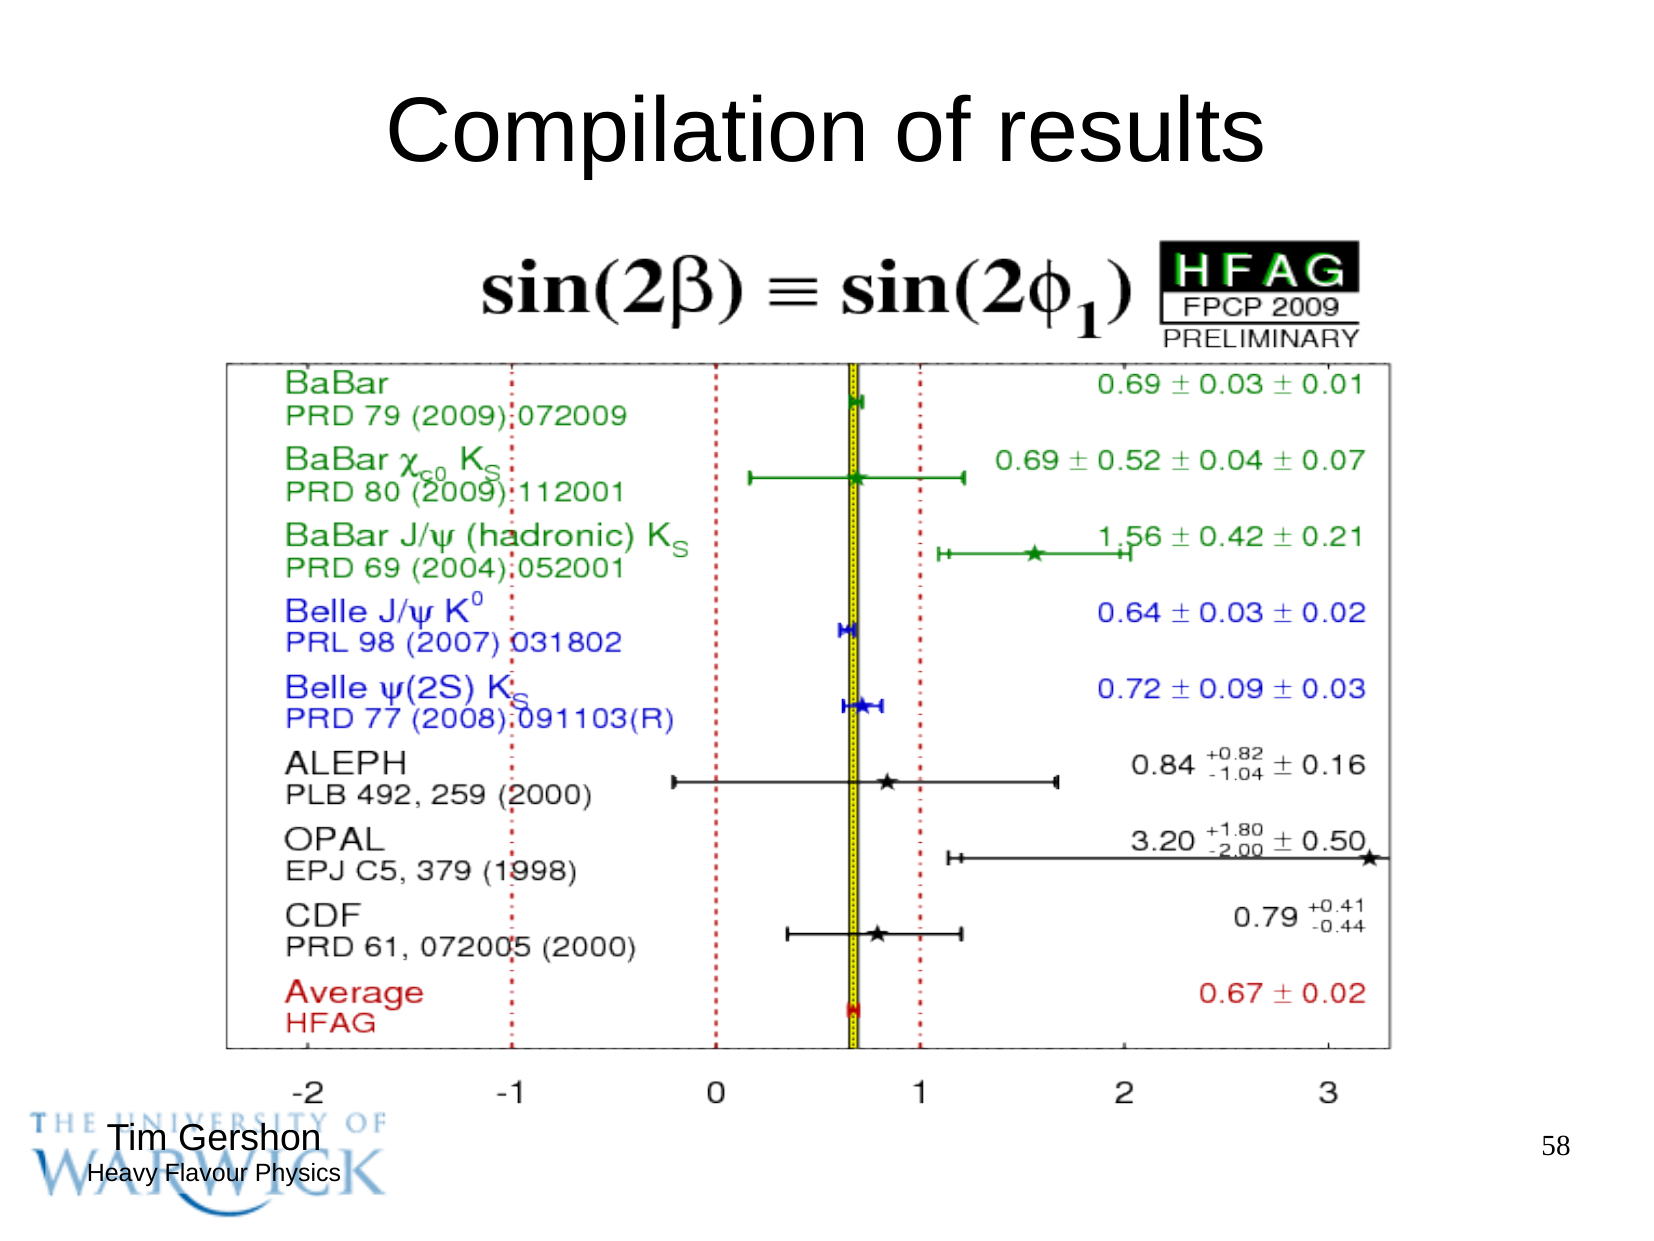

# Compilation of results
Tim Gershon
Heavy Flavour Physics
58